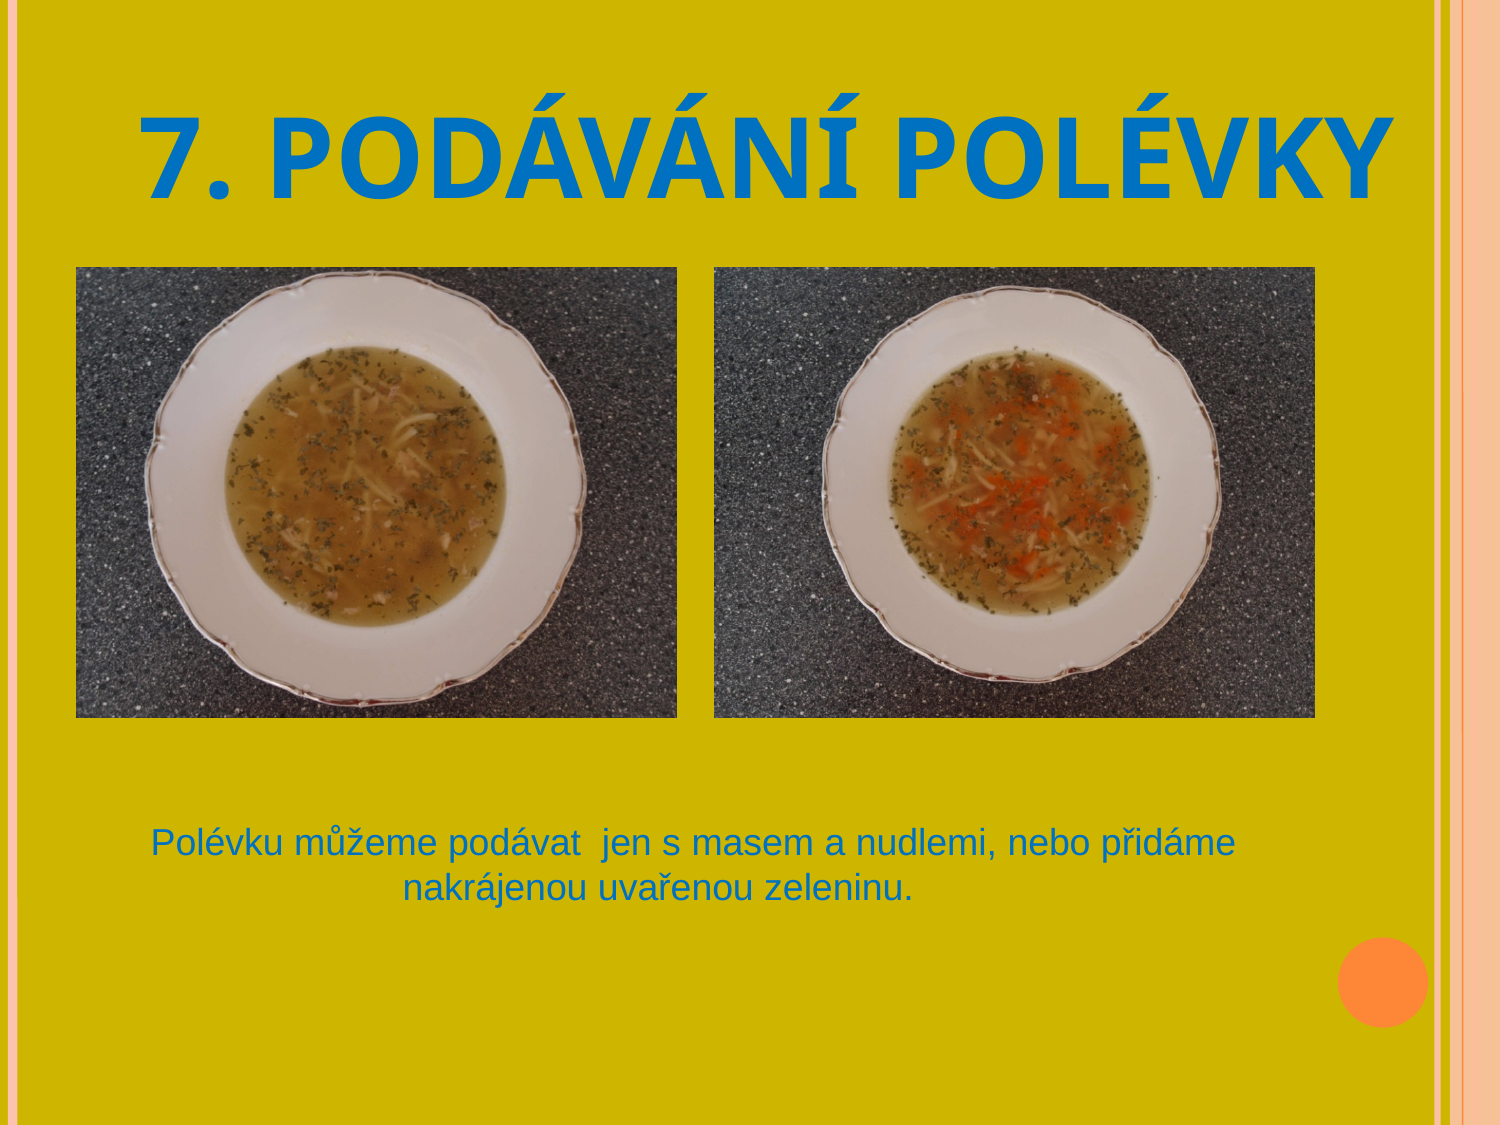

7. PODÁVÁNÍ POLÉVKY
Polévku můžeme podávat jen s masem a nudlemi, nebo přidáme
 nakrájenou uvařenou zeleninu.